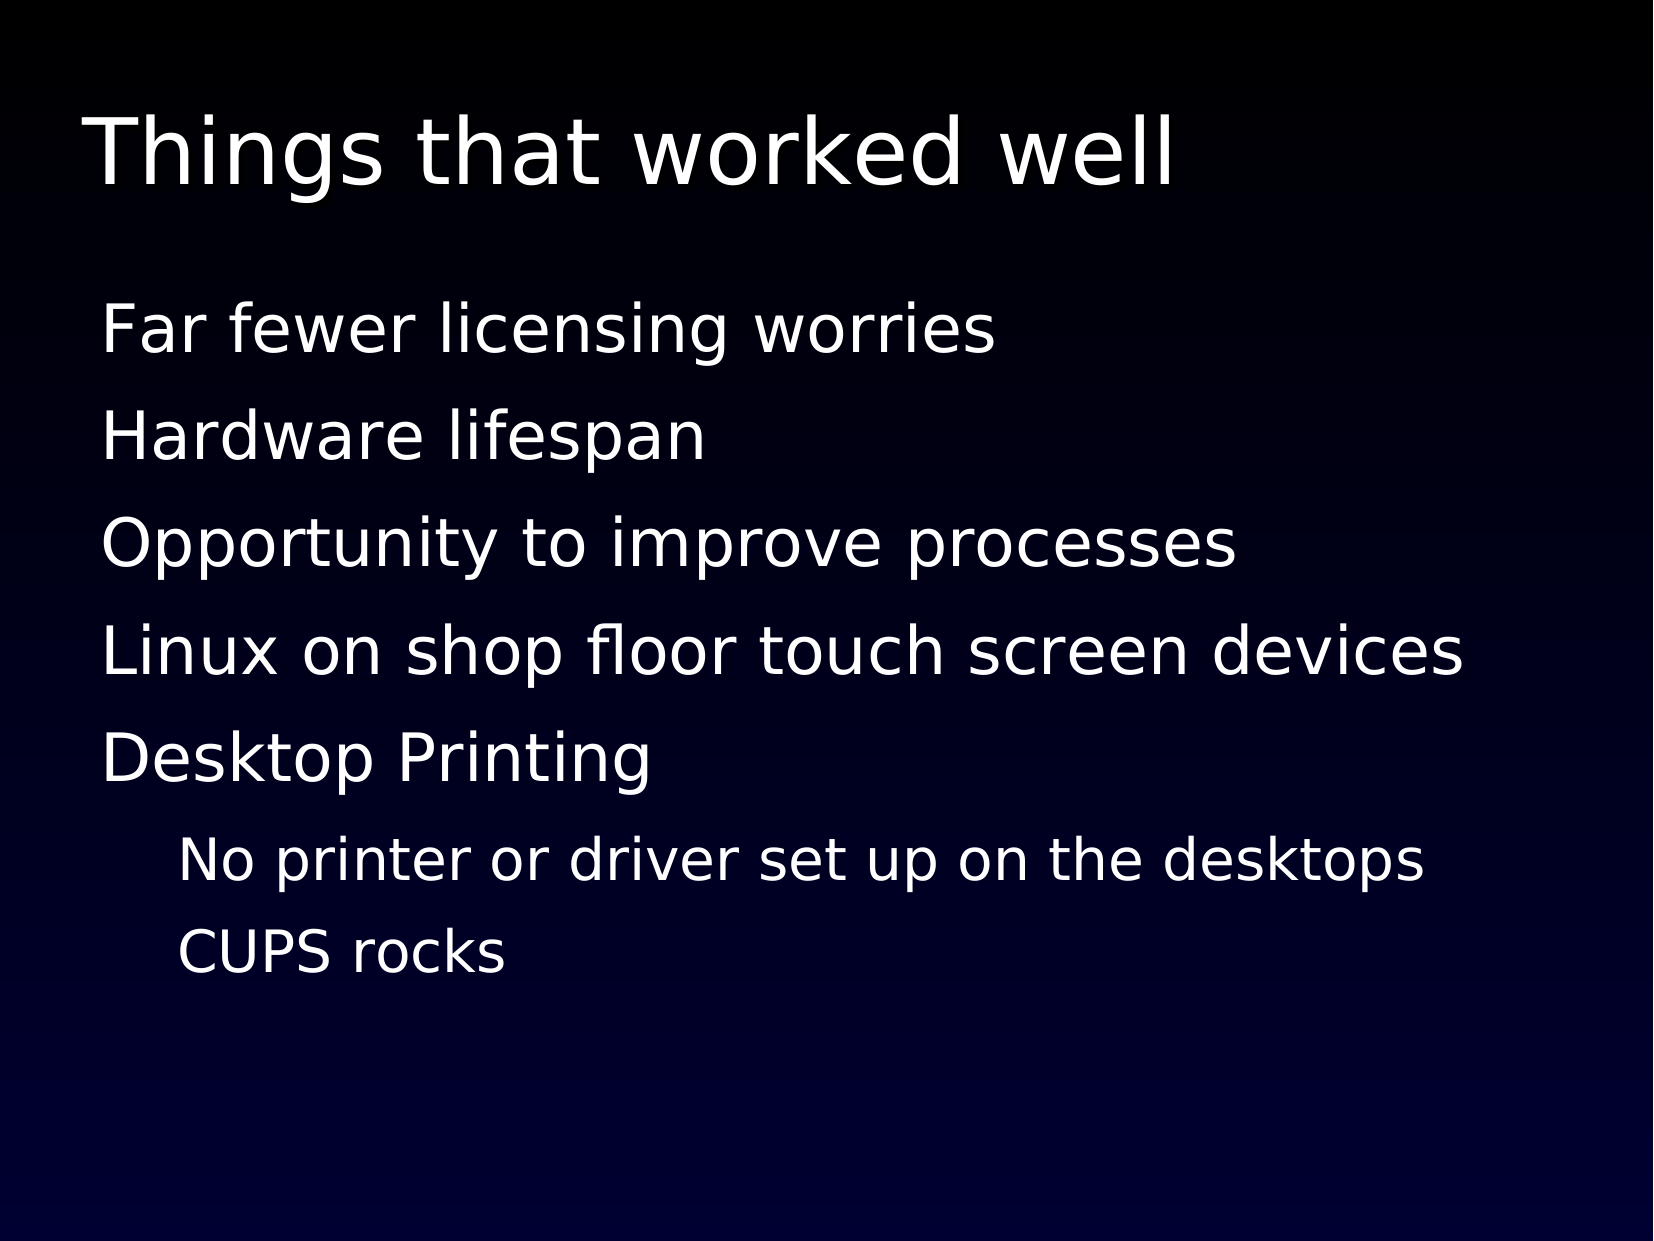

# Things that worked well
Far fewer licensing worries
Hardware lifespan
Opportunity to improve processes
Linux on shop floor touch screen devices
Desktop Printing
No printer or driver set up on the desktops
CUPS rocks